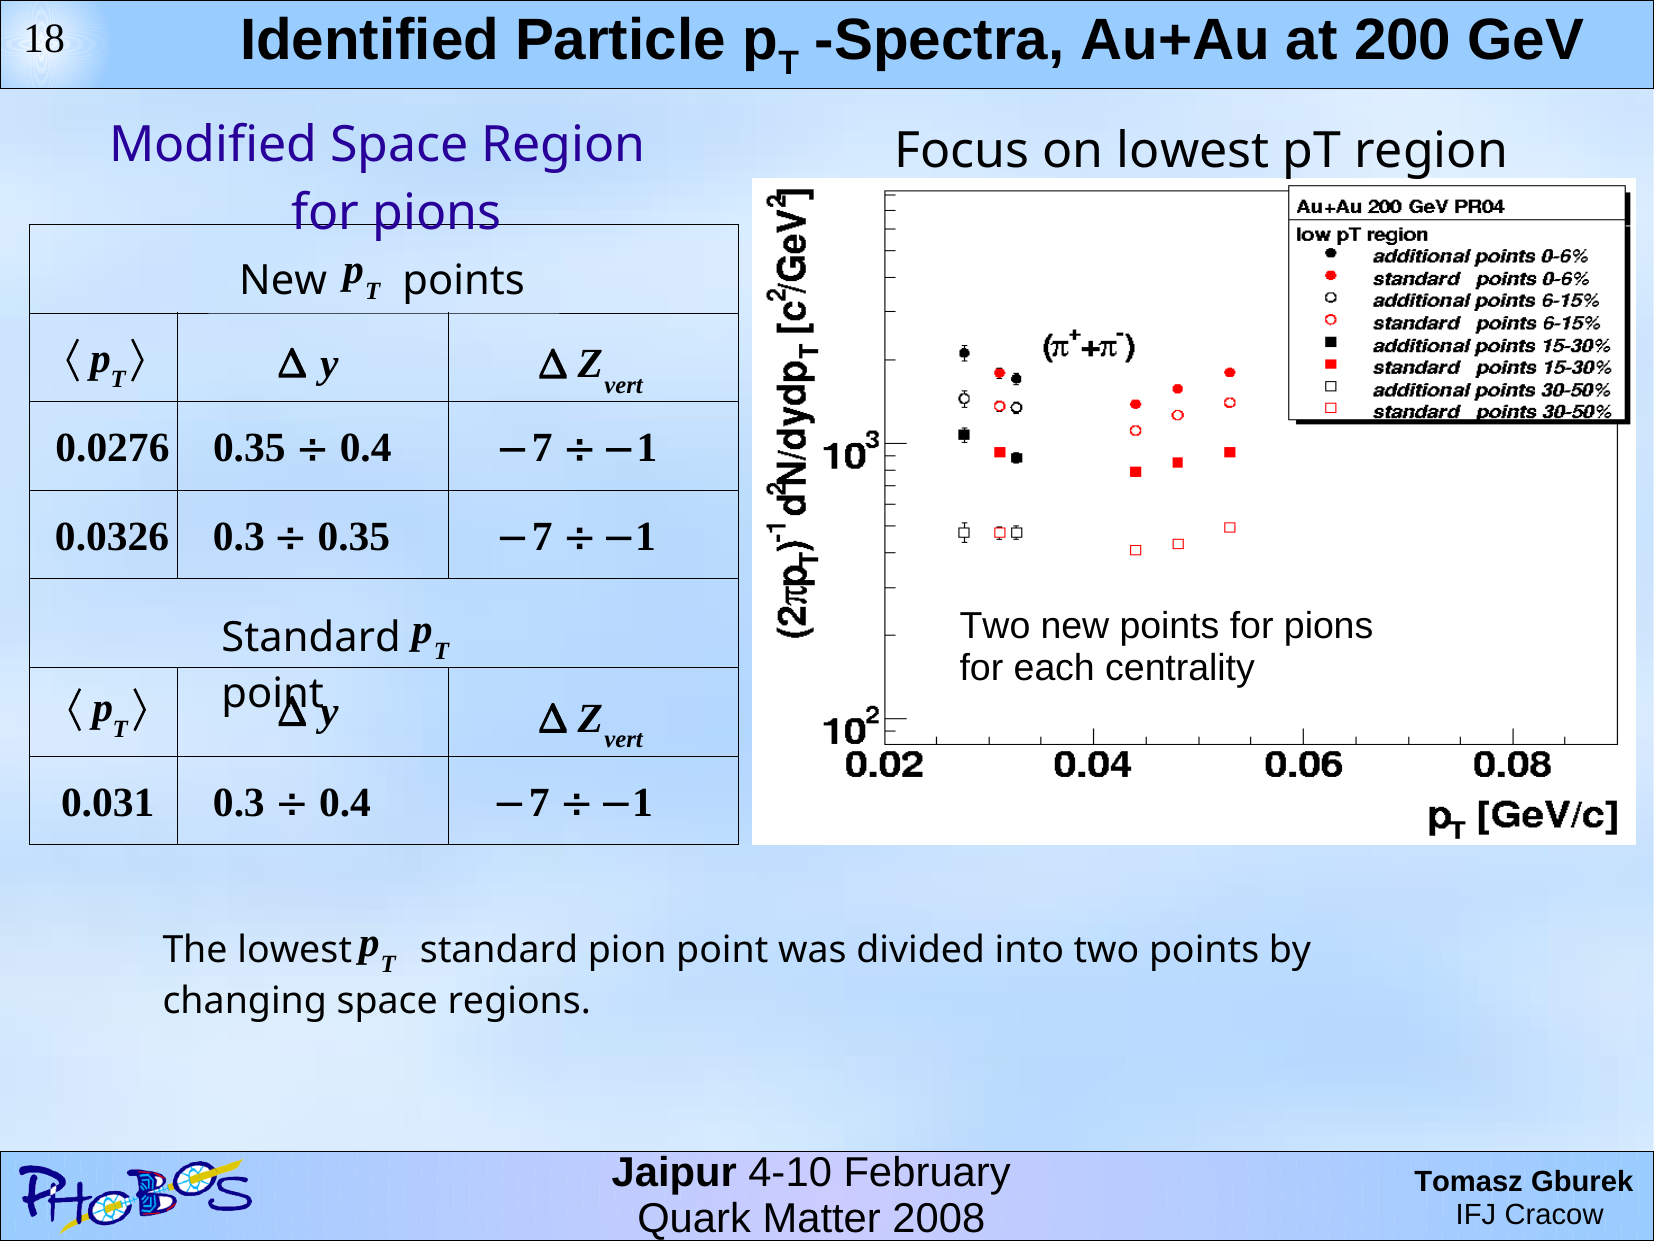

# Identified Particle pT -Spectra, Au+Au at 200 GeV
18
Modified Space Region
 for pions
Focus on lowest pT region
New points
Two new points for pions
for each centrality
Standard point
The lowest standard pion point was divided into two points by
changing space regions.